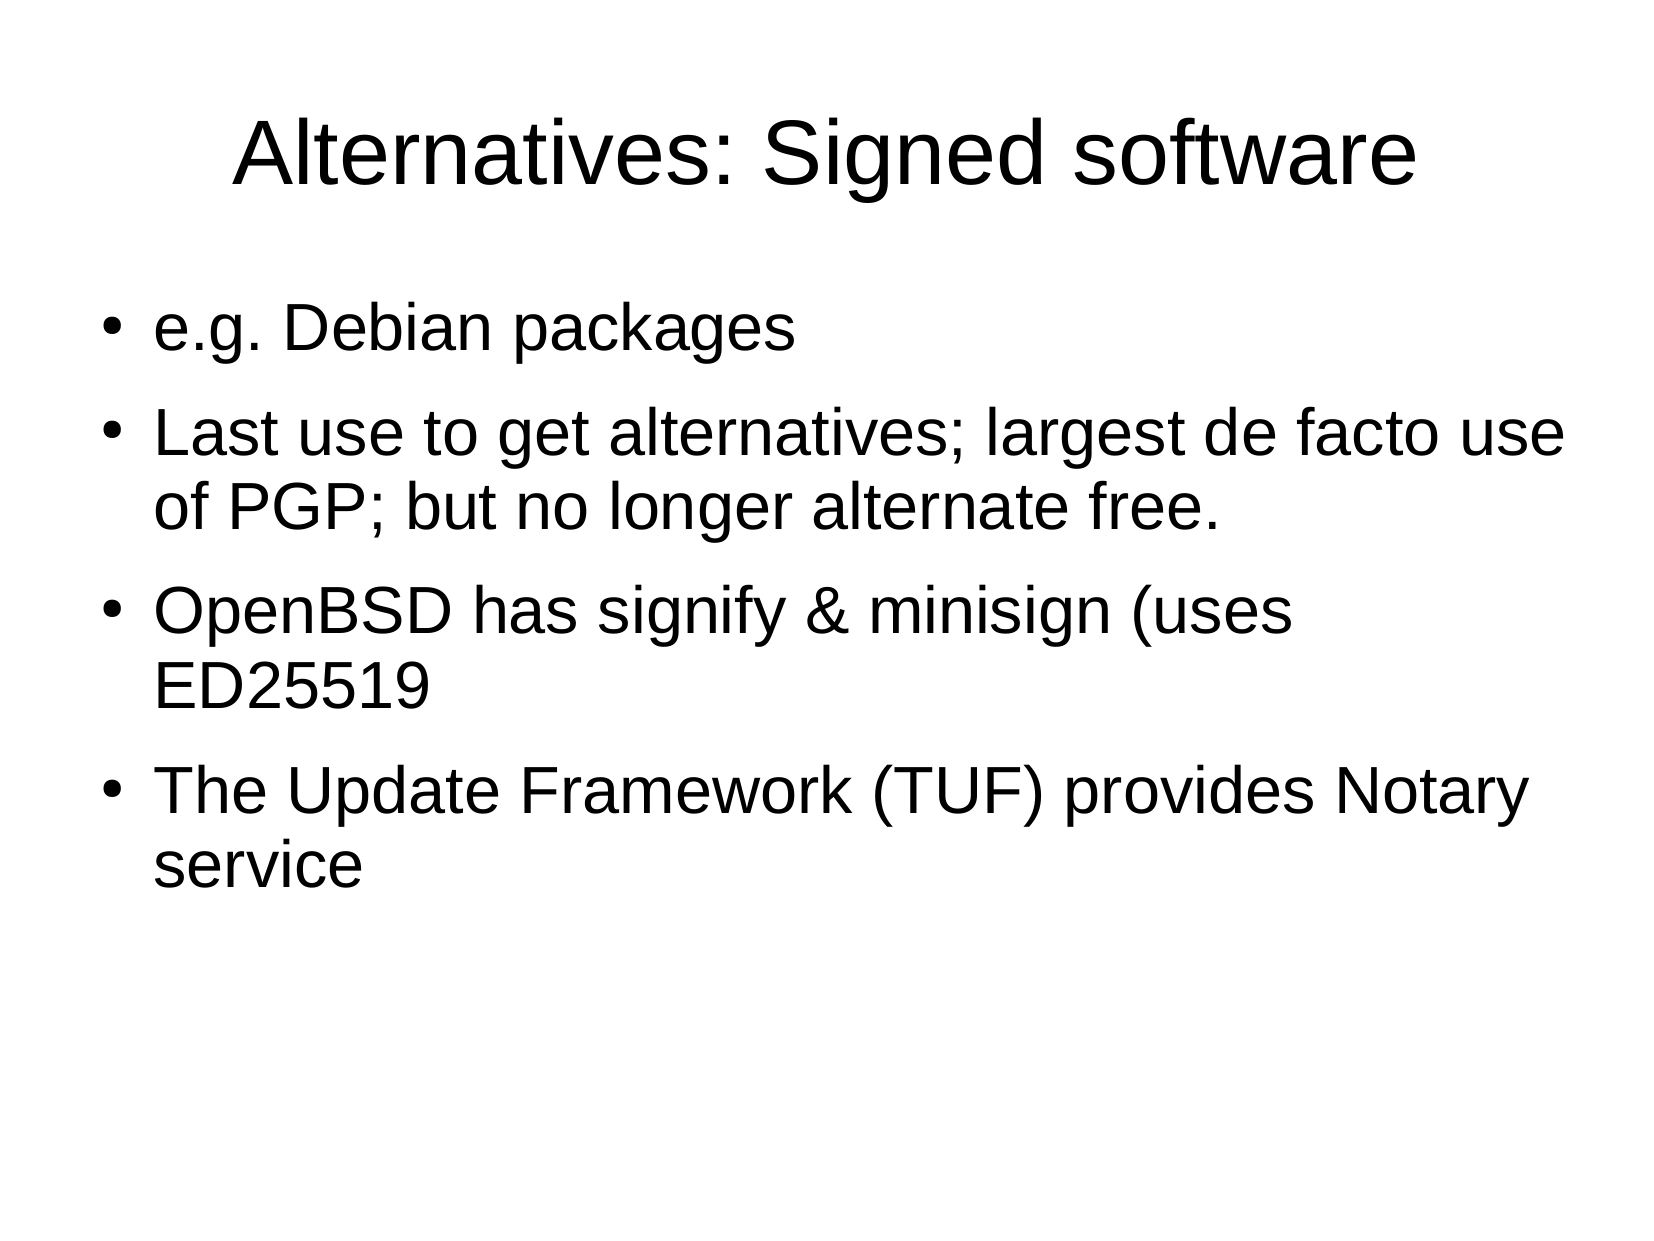

# Alternatives: Signed software
e.g. Debian packages
Last use to get alternatives; largest de facto use of PGP; but no longer alternate free.
OpenBSD has signify & minisign (uses ED25519
The Update Framework (TUF) provides Notary service